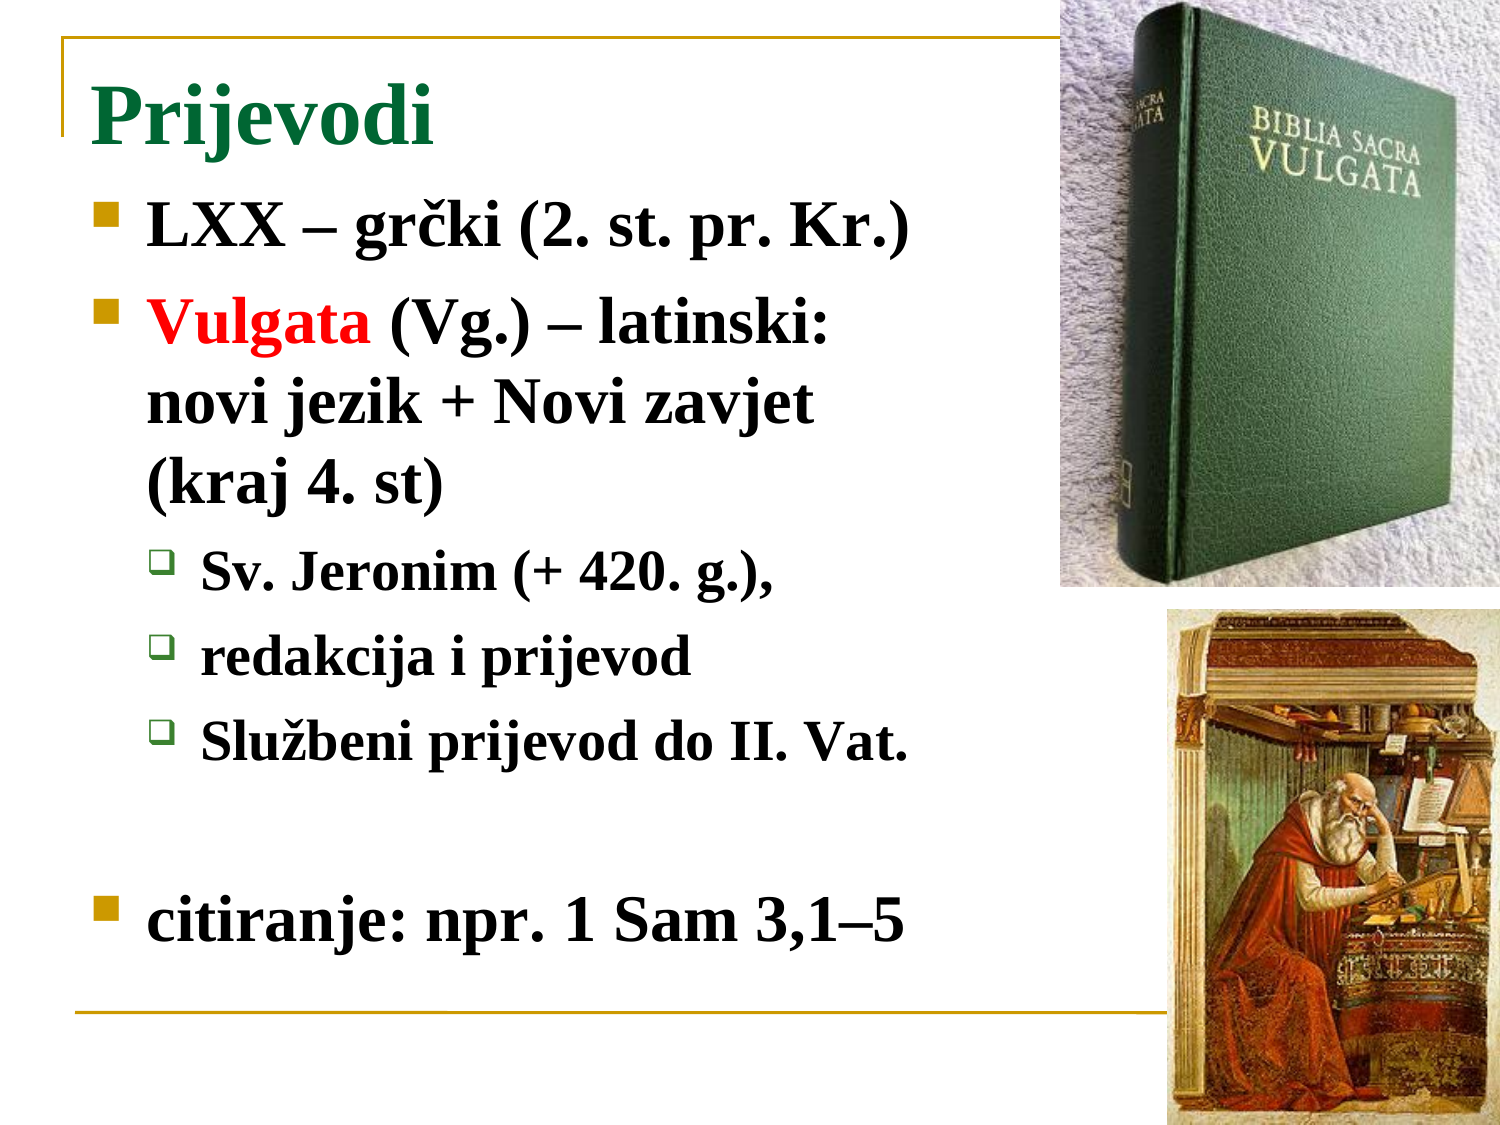

Prijevodi
LXX – grčki (2. st. pr. Kr.)
Vulgata (Vg.) – latinski:
novi jezik + Novi zavjet
(kraj 4. st)
Sv. Jeronim (+ 420. g.),
redakcija i prijevod
Službeni prijevod do II. Vat.
citiranje: npr. 1 Sam 3,1–5